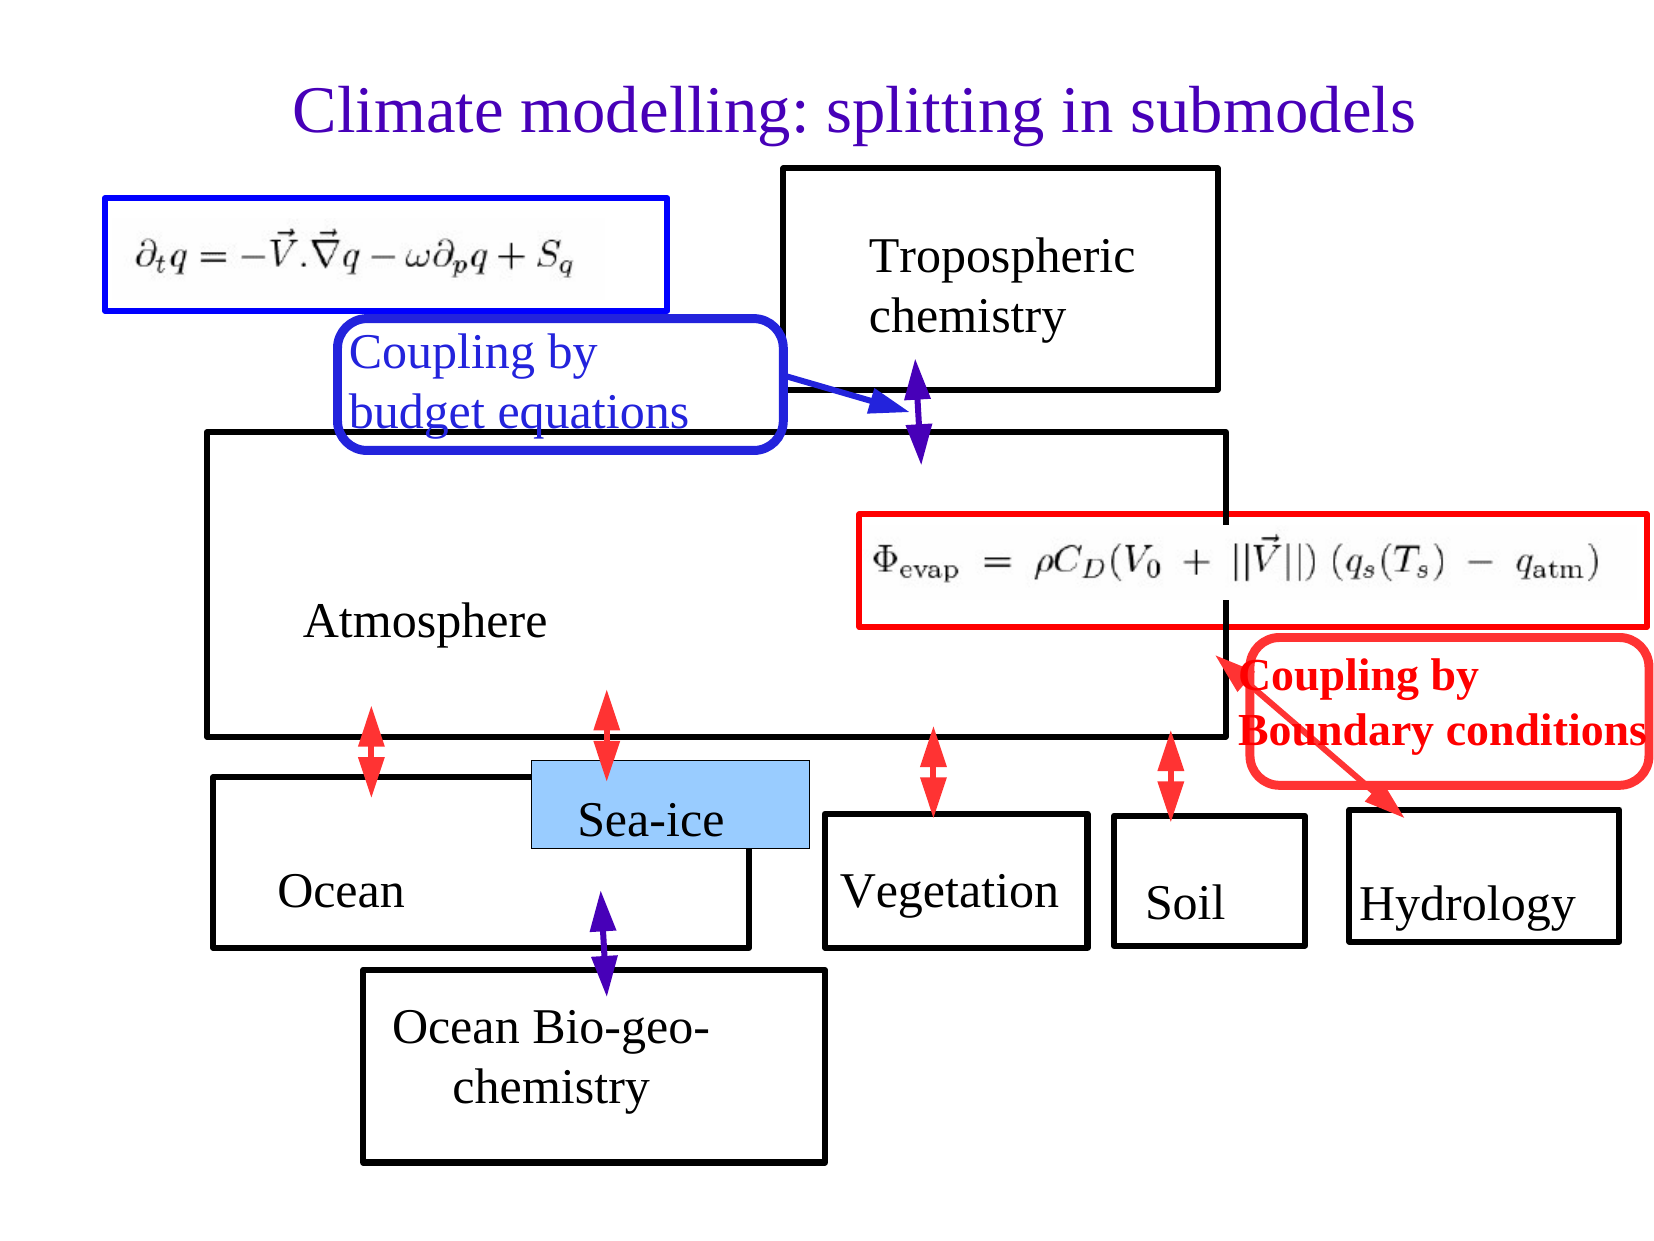

Climate modelling: splitting in submodels
Tropospheric
chemistry
Coupling by
budget equations
Atmosphere
Coupling by
Boundary conditions
Sea-ice
Ocean
Vegetation
Soil
Hydrology
Ocean Bio-geo-chemistry